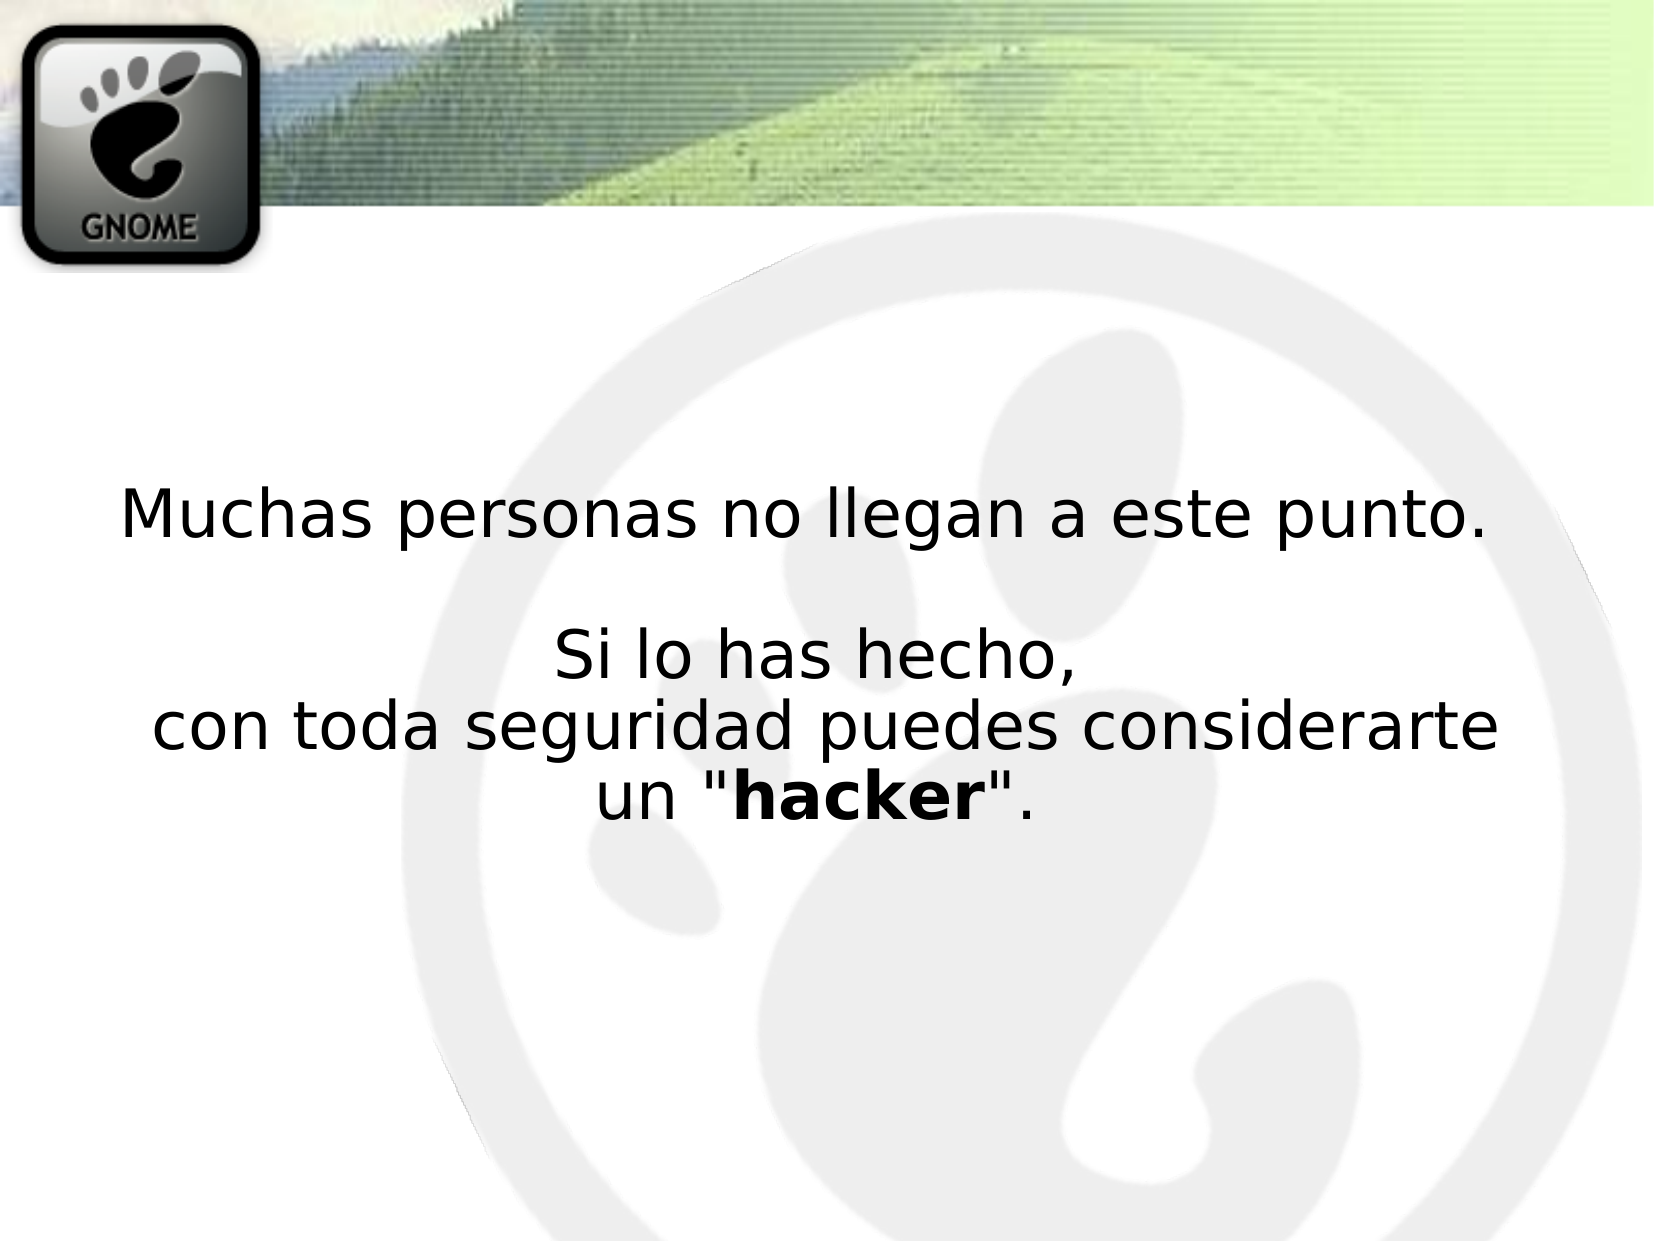

#
Muchas personas no llegan a este punto.
Si lo has hecho,
con toda seguridad puedes considerarte
un "hacker".